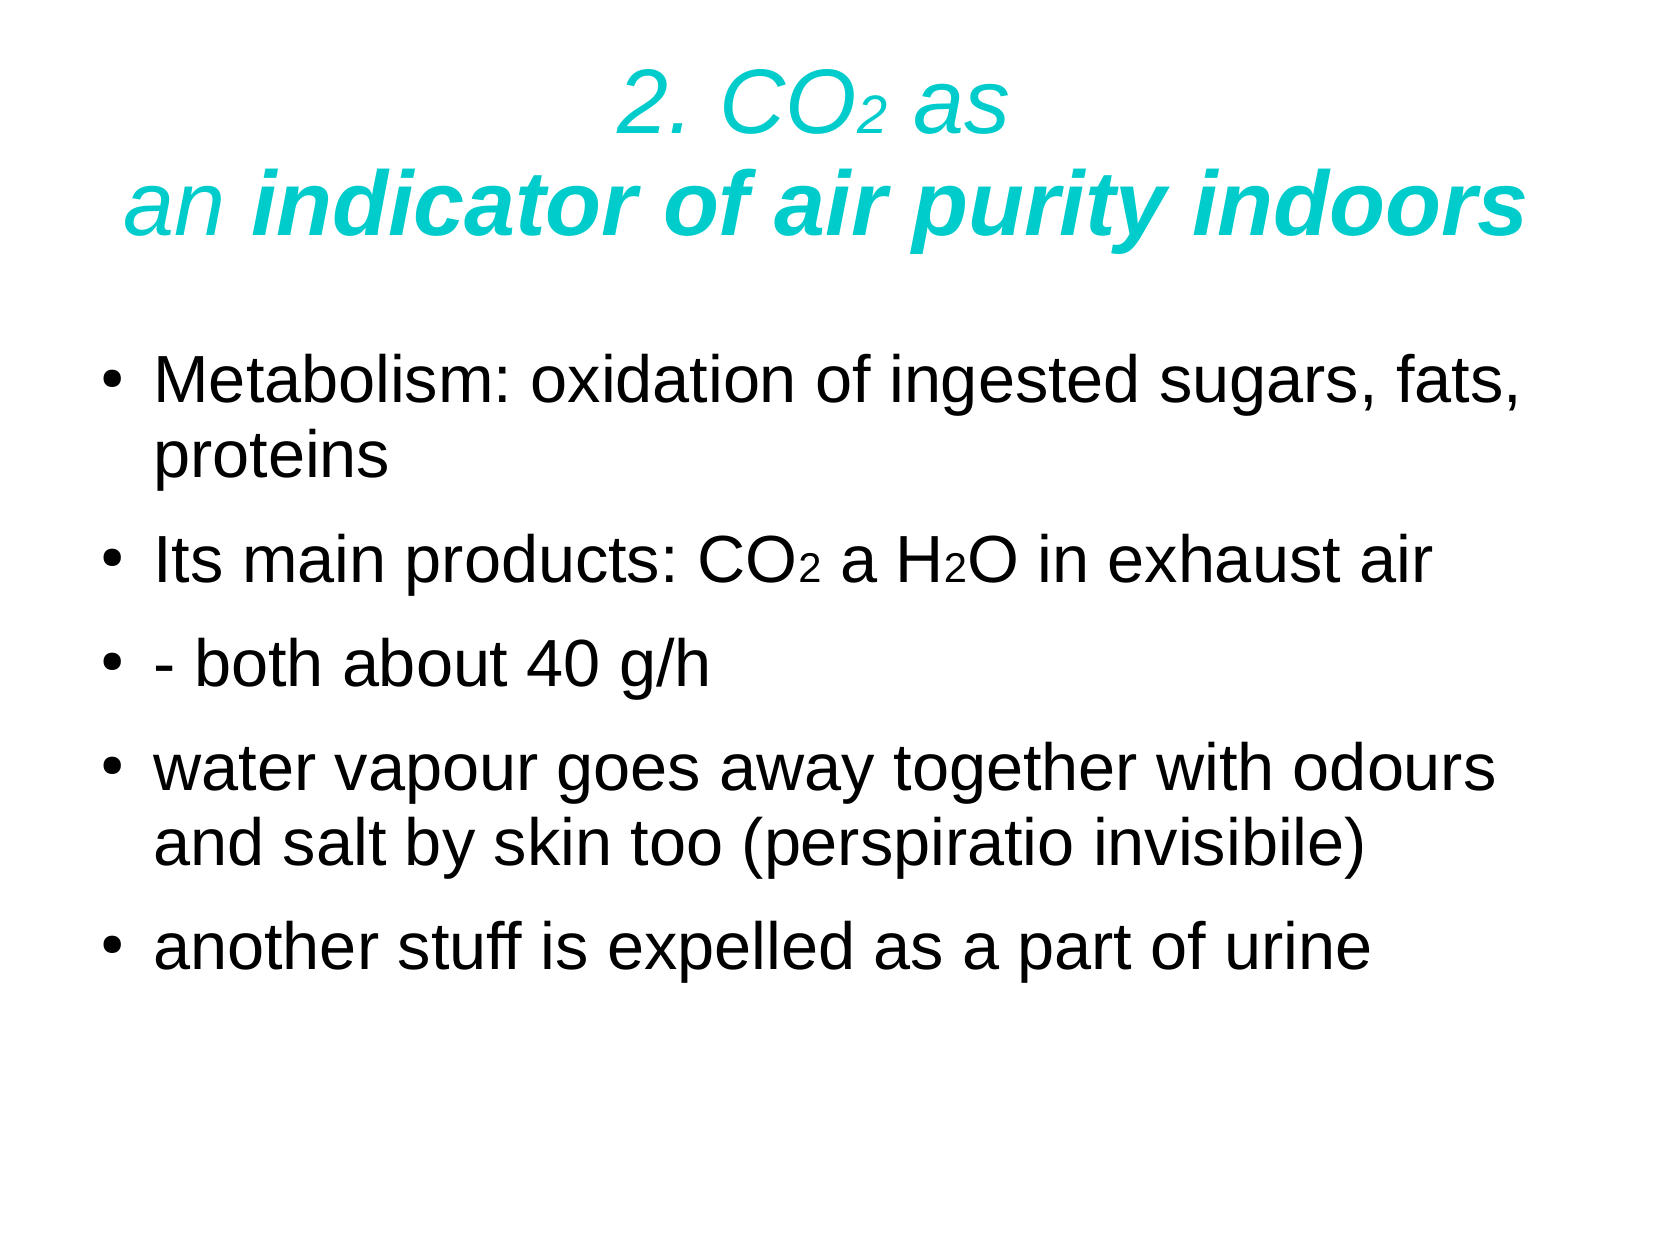

# 2. CO2 as an indicator of air purity indoors
Metabolism: oxidation of ingested sugars, fats, proteins
Its main products: CO2 a H2O in exhaust air
- both about 40 g/h
water vapour goes away together with odours and salt by skin too (perspiratio invisibile)
another stuff is expelled as a part of urine